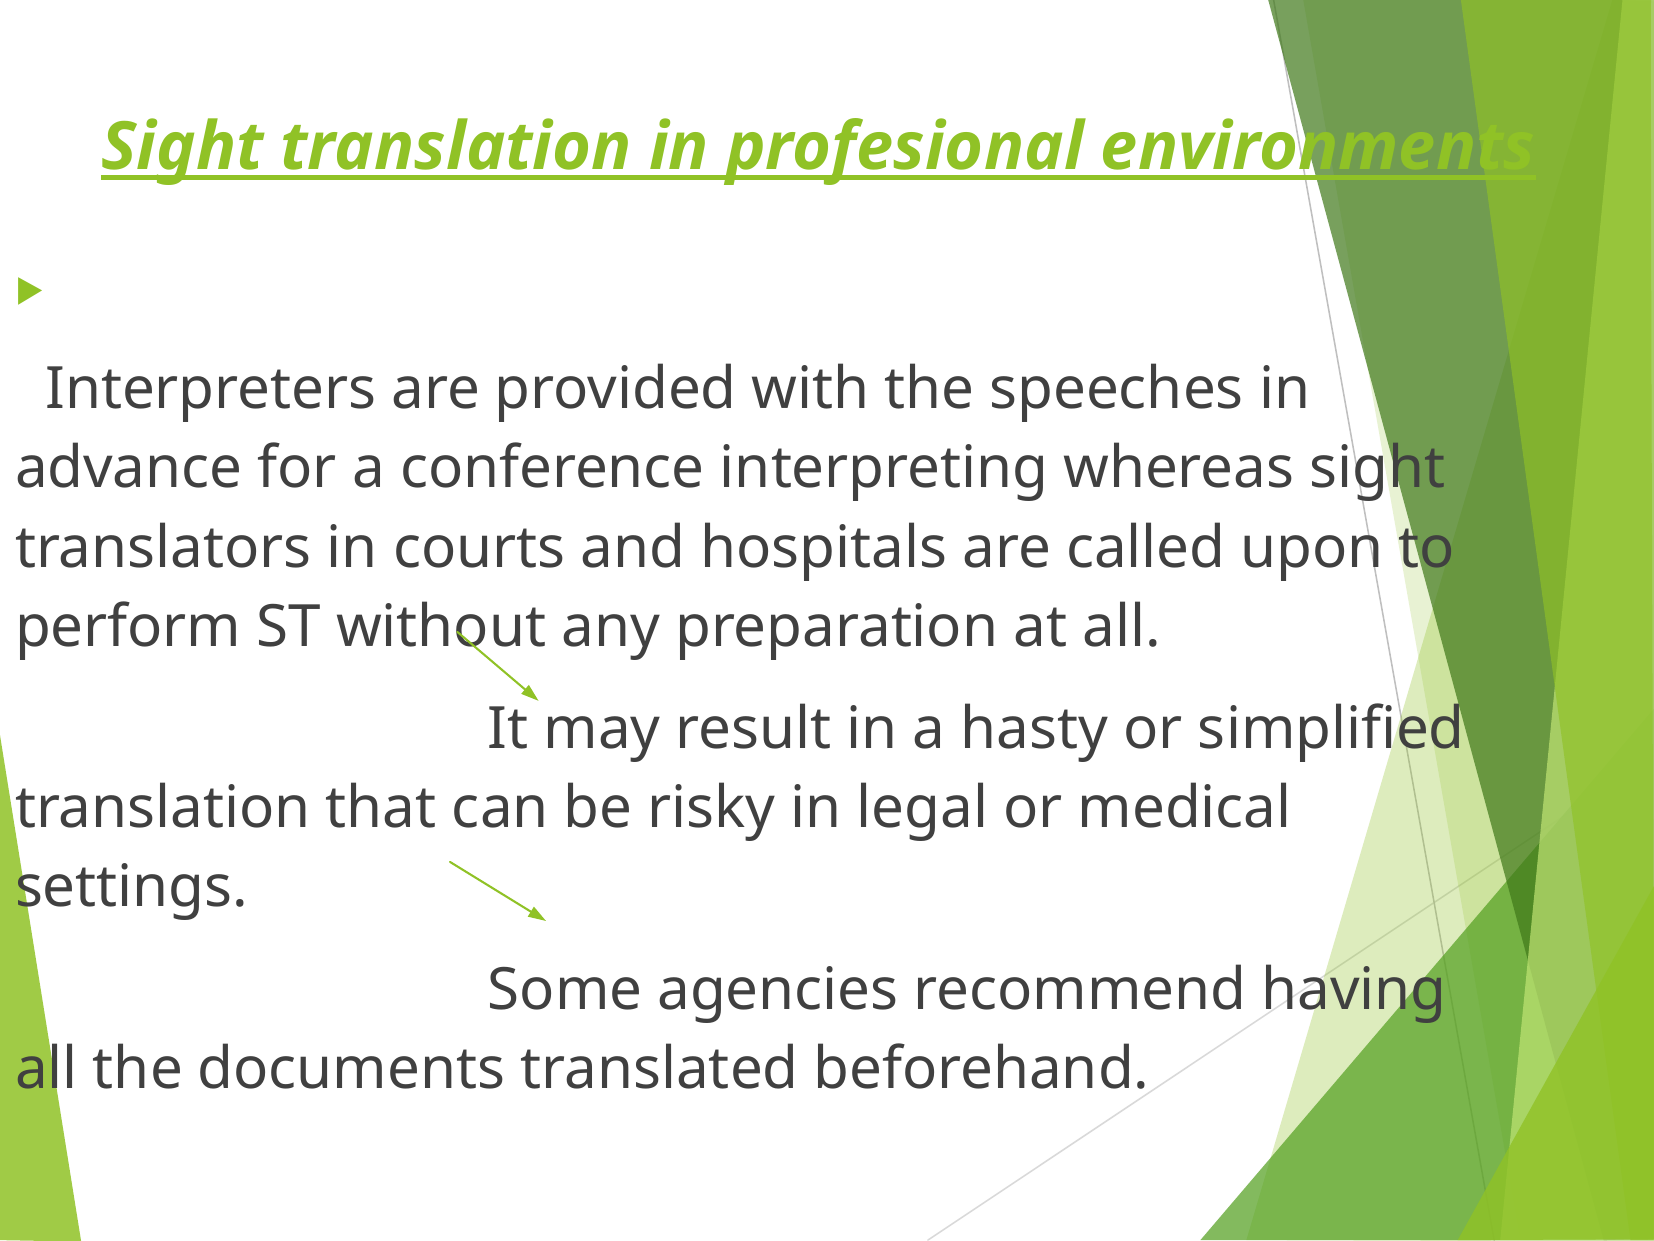

# Sight translation in profesional environments
  Interpreters are provided with the speeches in advance for a conference interpreting whereas sight translators in courts and hospitals are called upon to perform ST without any preparation at all.
                               It may result in a hasty or simplified translation that can be risky in legal or medical settings.
                               Some agencies recommend having all the documents translated beforehand.